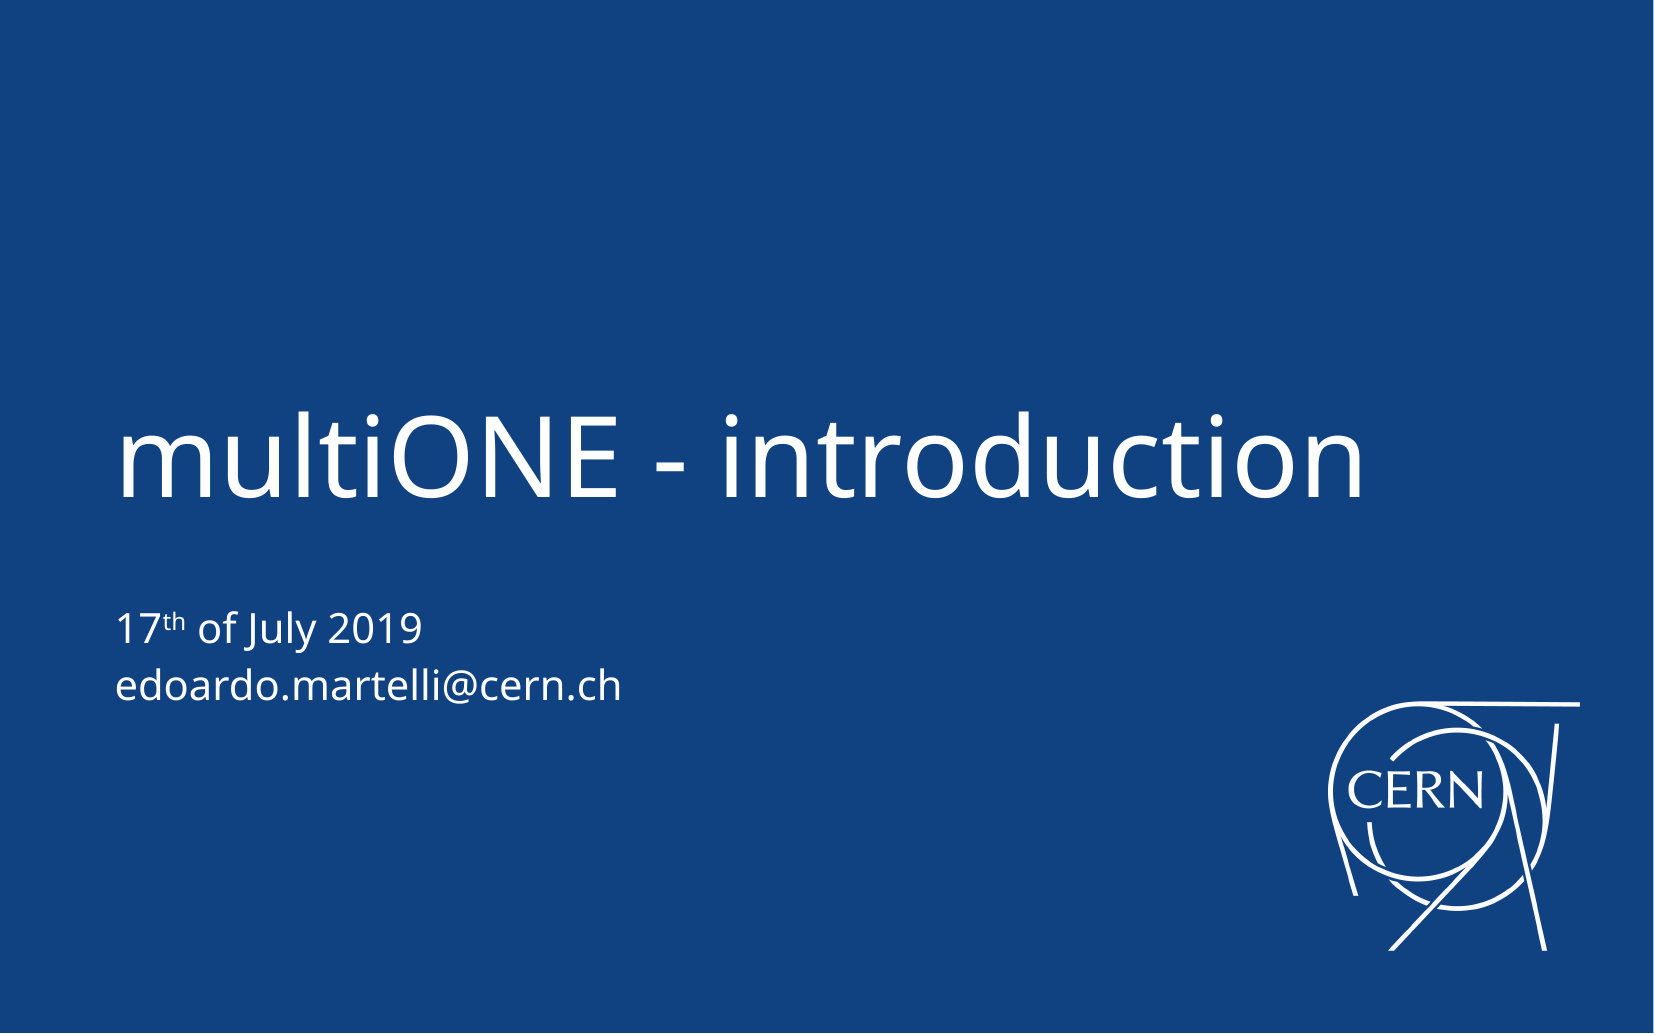

# multiONE - introduction 17th of July 2019 edoardo.martelli@cern.ch